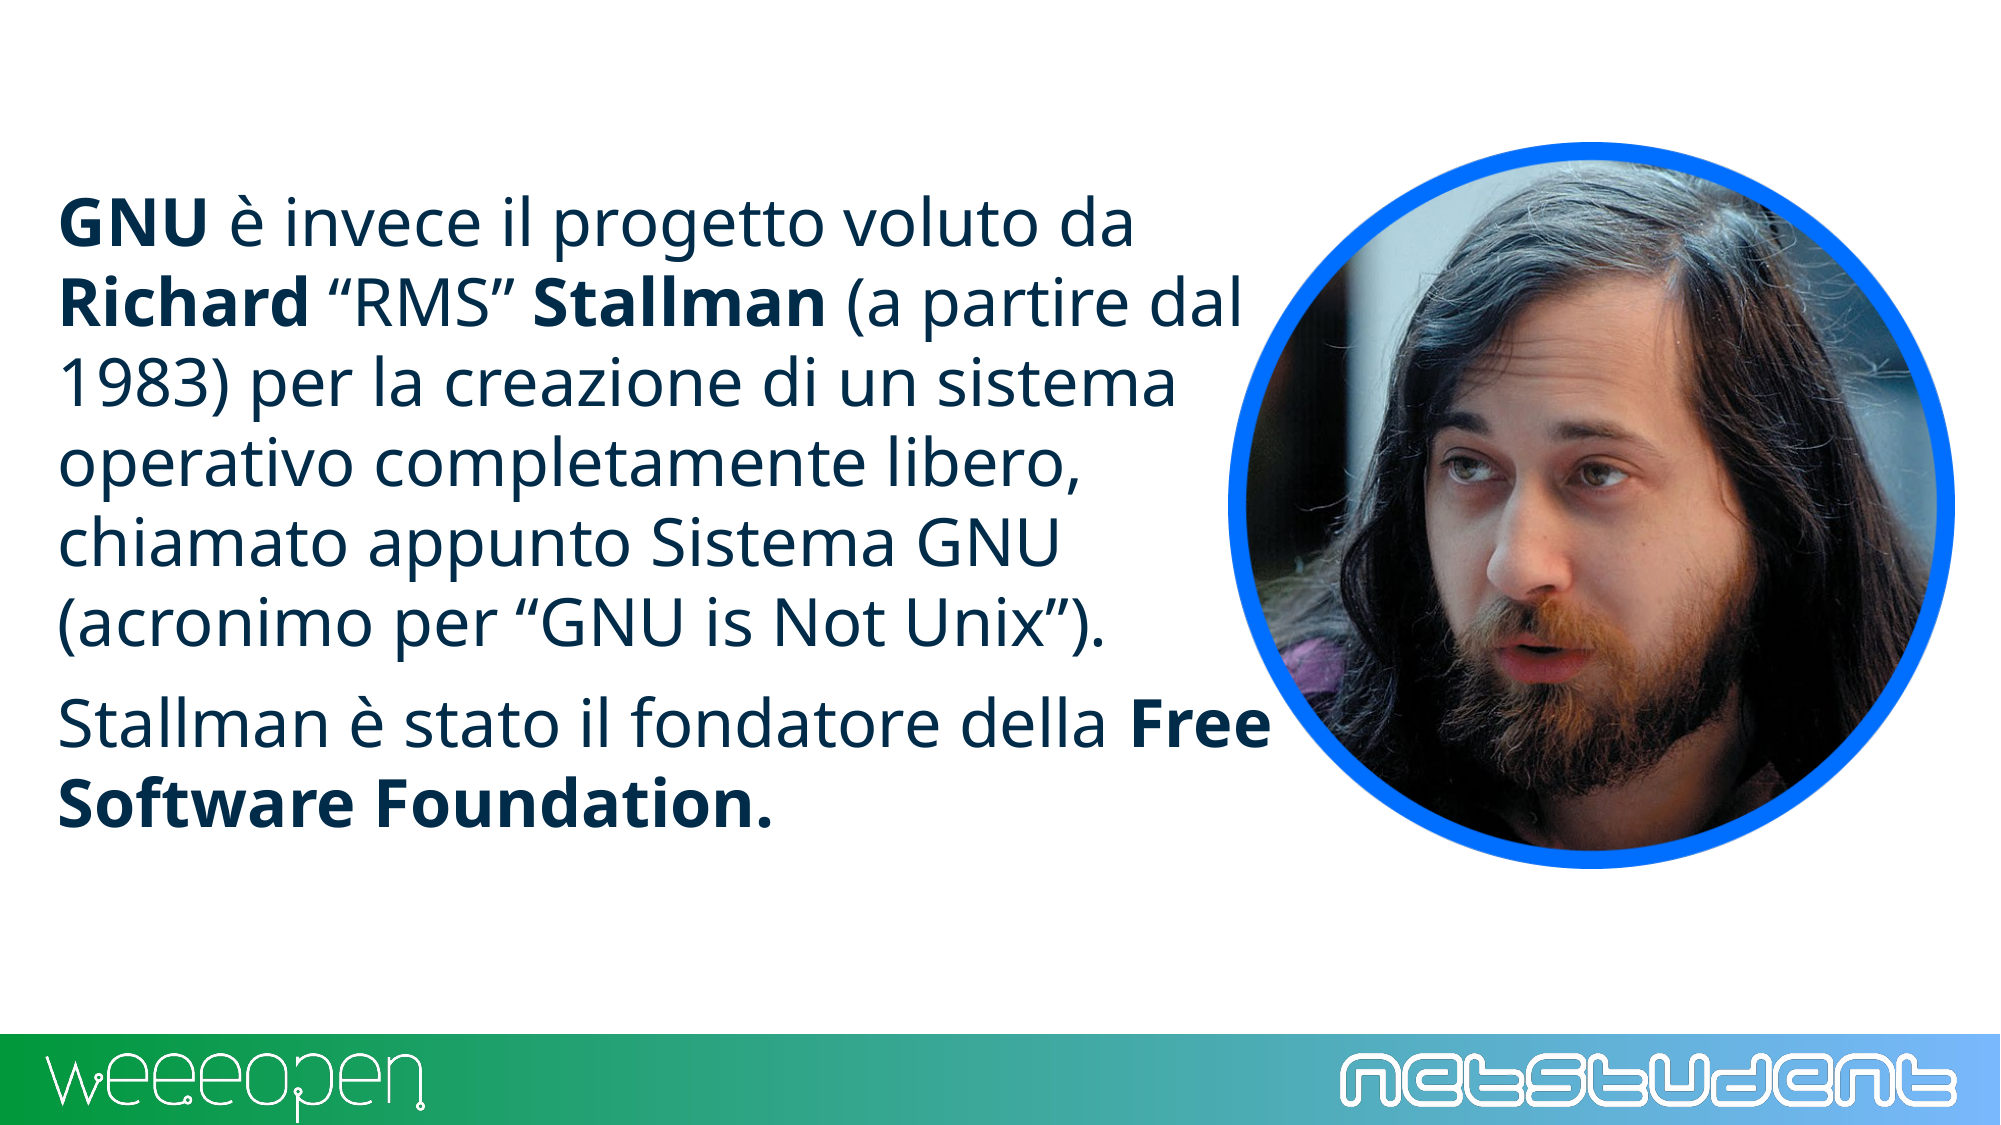

GNU è invece il progetto voluto da Richard “RMS” Stallman (a partire dal 1983) per la creazione di un sistema operativo completamente libero, chiamato appunto Sistema GNU (acronimo per “GNU is Not Unix”).
Stallman è stato il fondatore della Free Software Foundation.